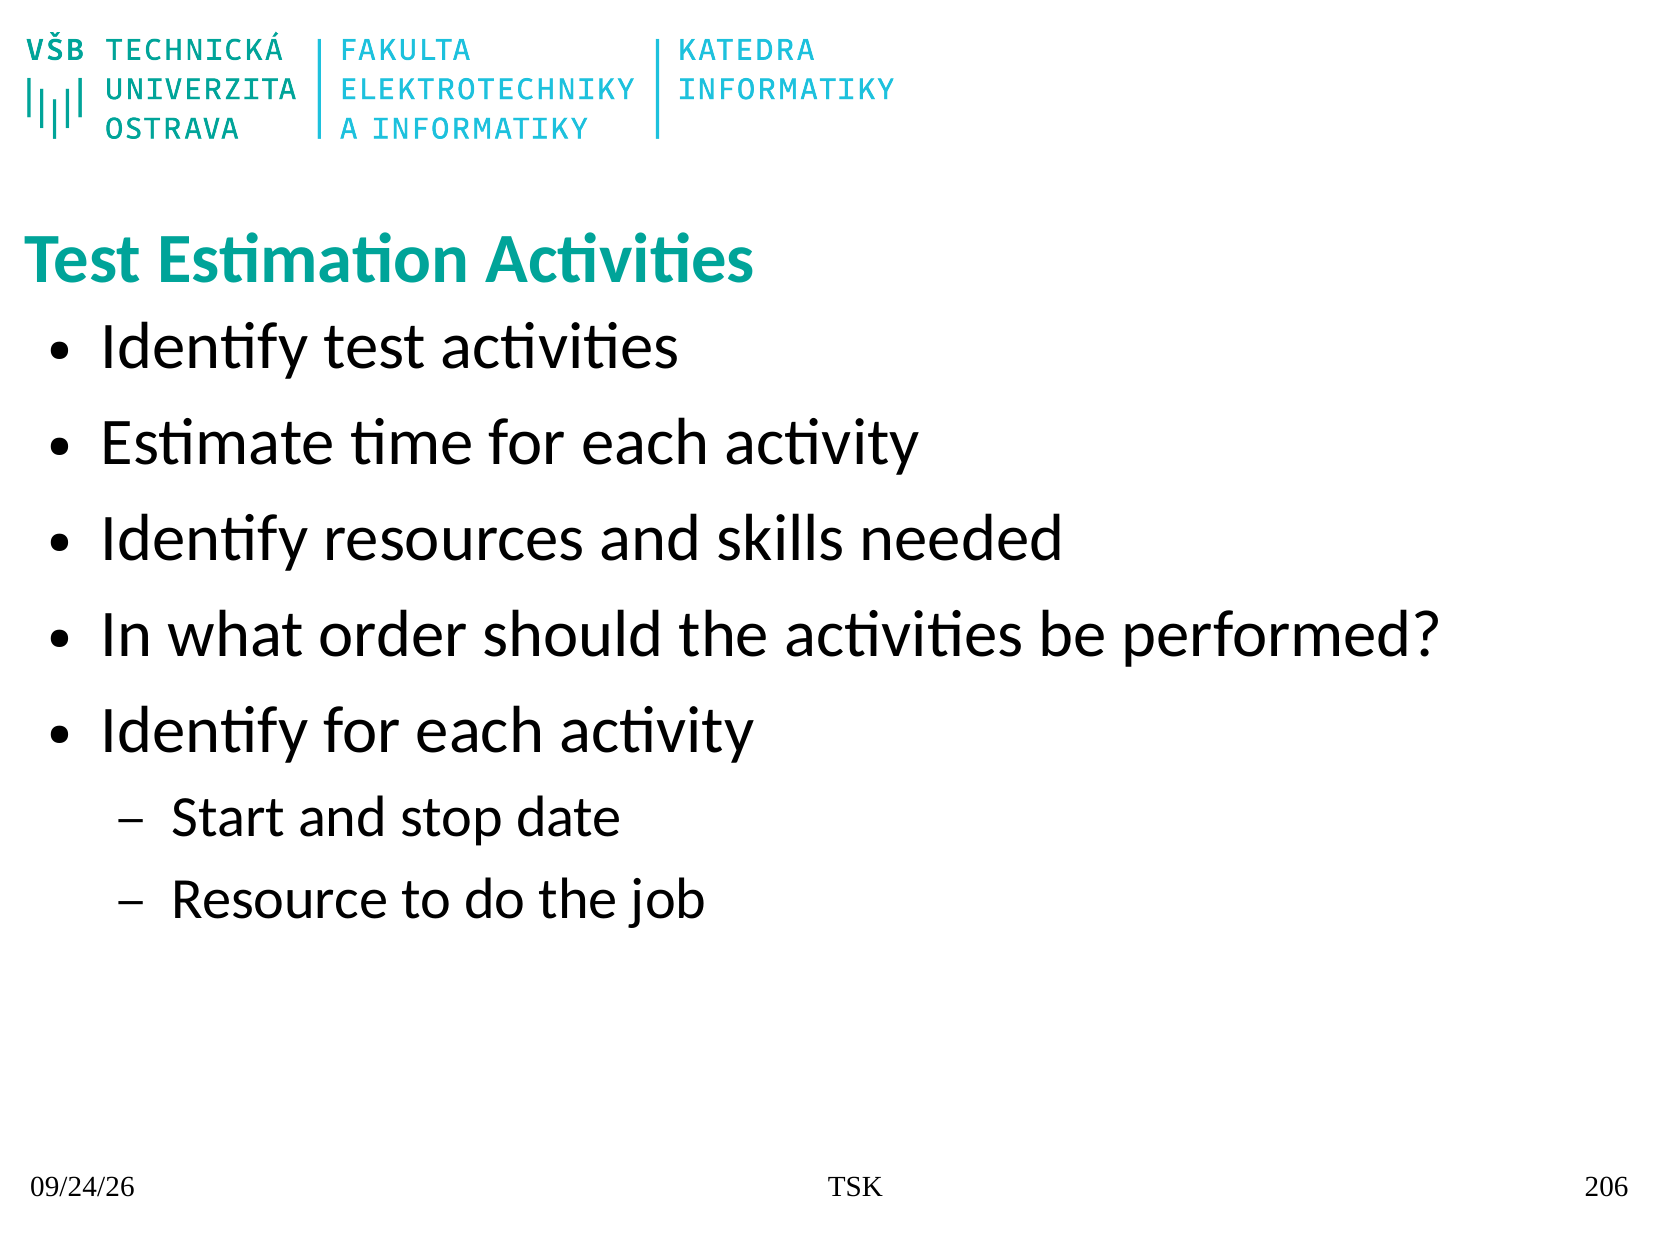

# Test Estimation Activities
Identify test activities
Estimate time for each activity
Identify resources and skills needed
In what order should the activities be performed?
Identify for each activity
Start and stop date
Resource to do the job
TSK
206